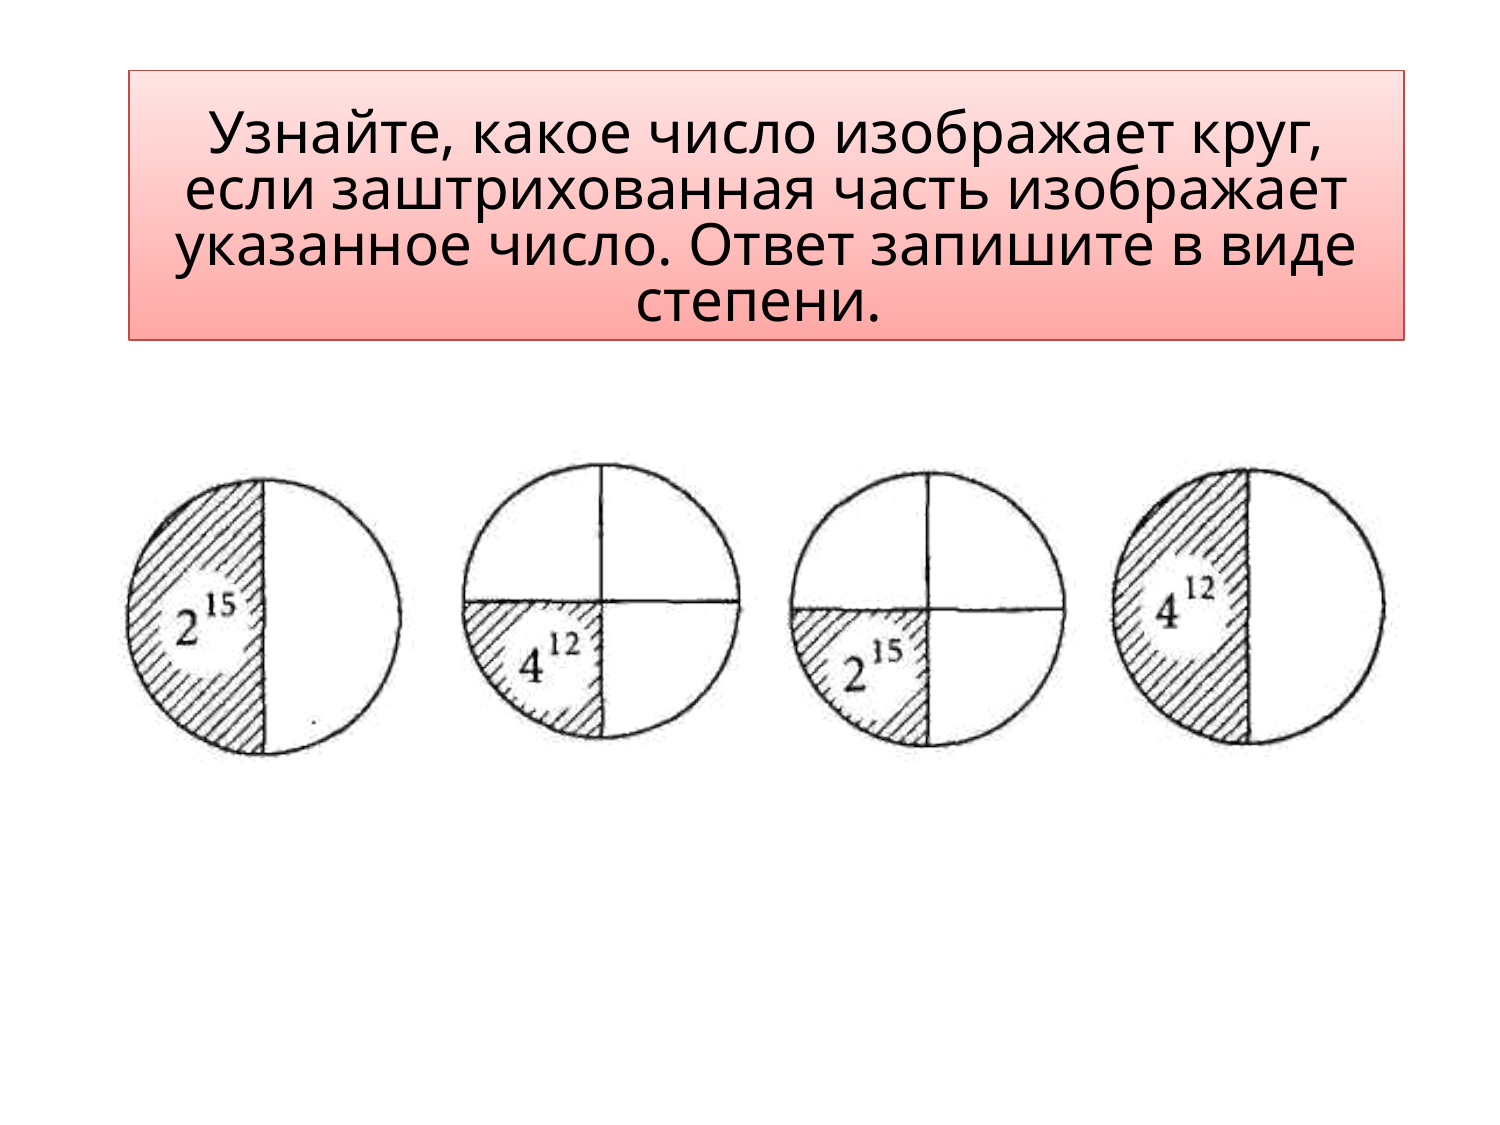

Узнайте, какое число изображает круг, если заштрихованная часть изображает указанное число. Ответ запишите в виде степени.